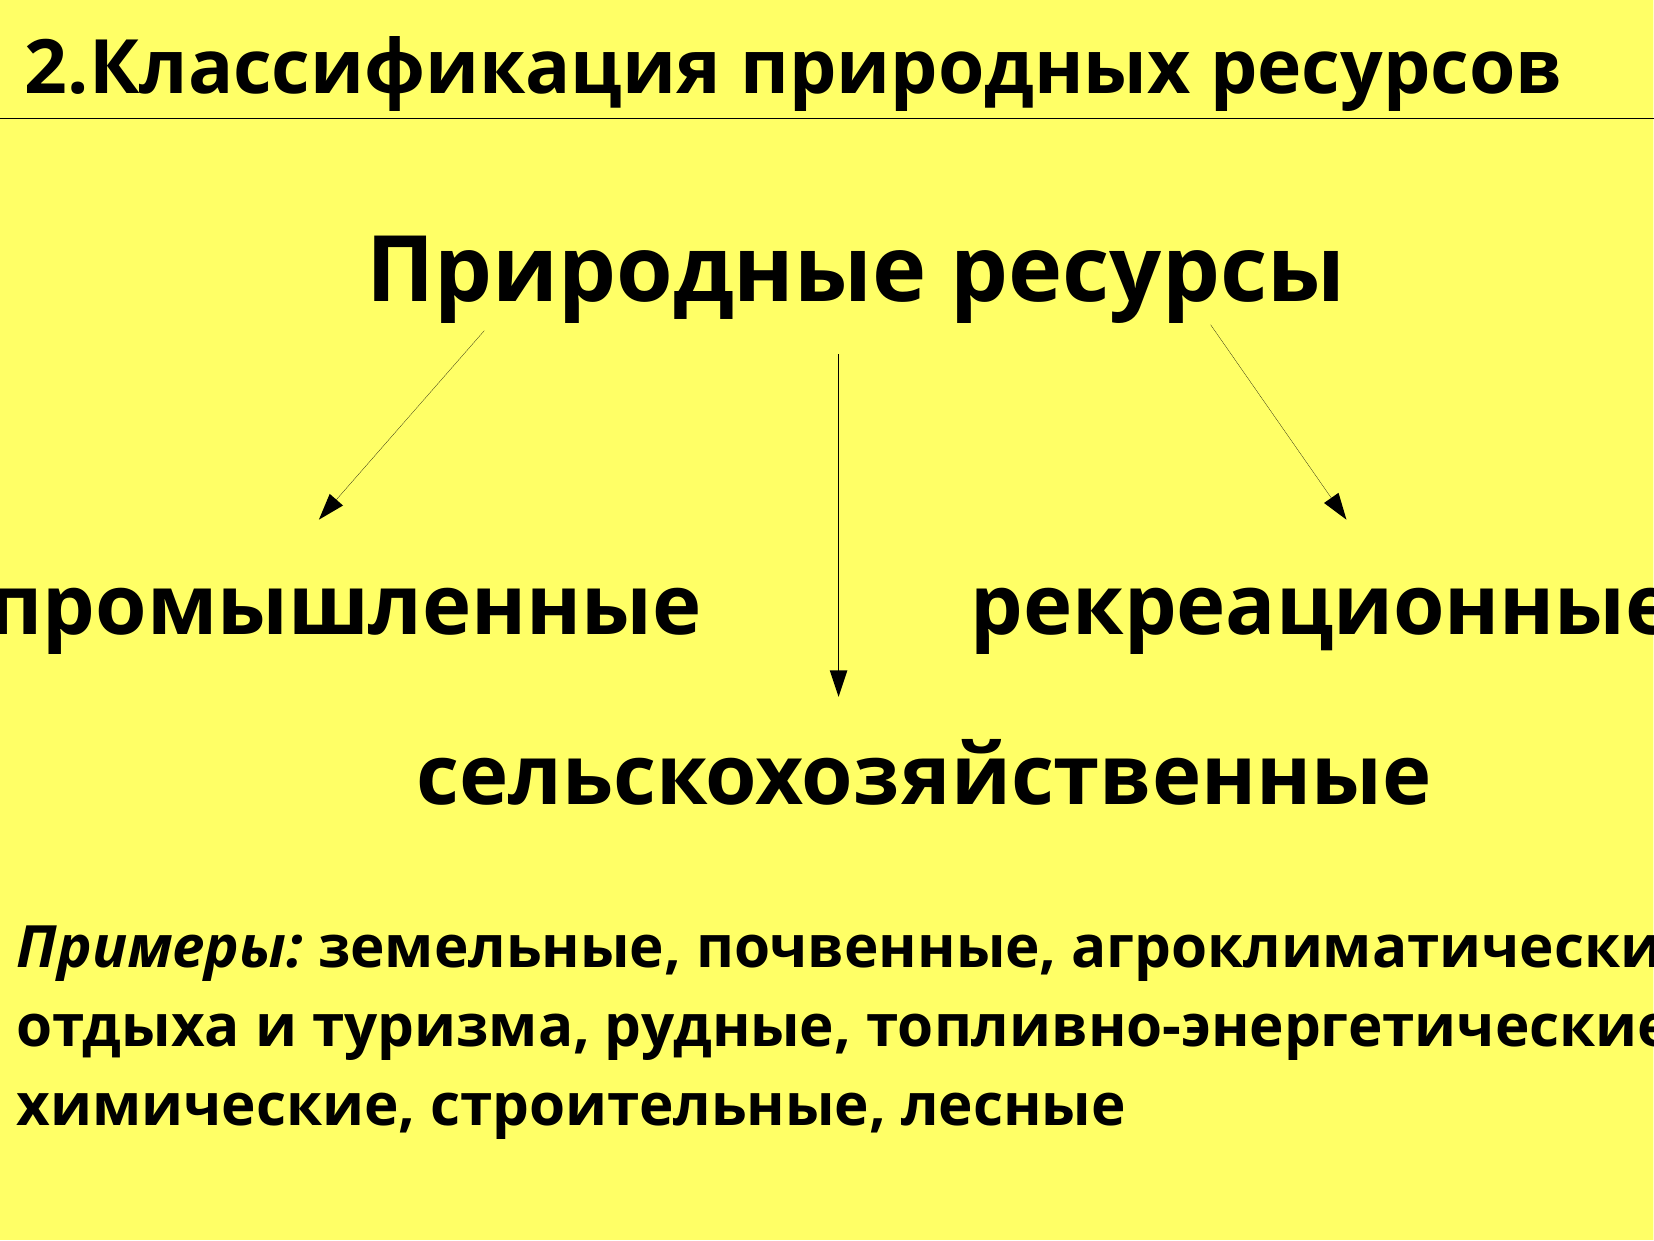

2.Классификация природных ресурсов
Природные ресурсы
промышленные
рекреационные
сельскохозяйственные
Примеры: земельные, почвенные, агроклиматические,
отдыха и туризма, рудные, топливно-энергетические,
химические, строительные, лесные